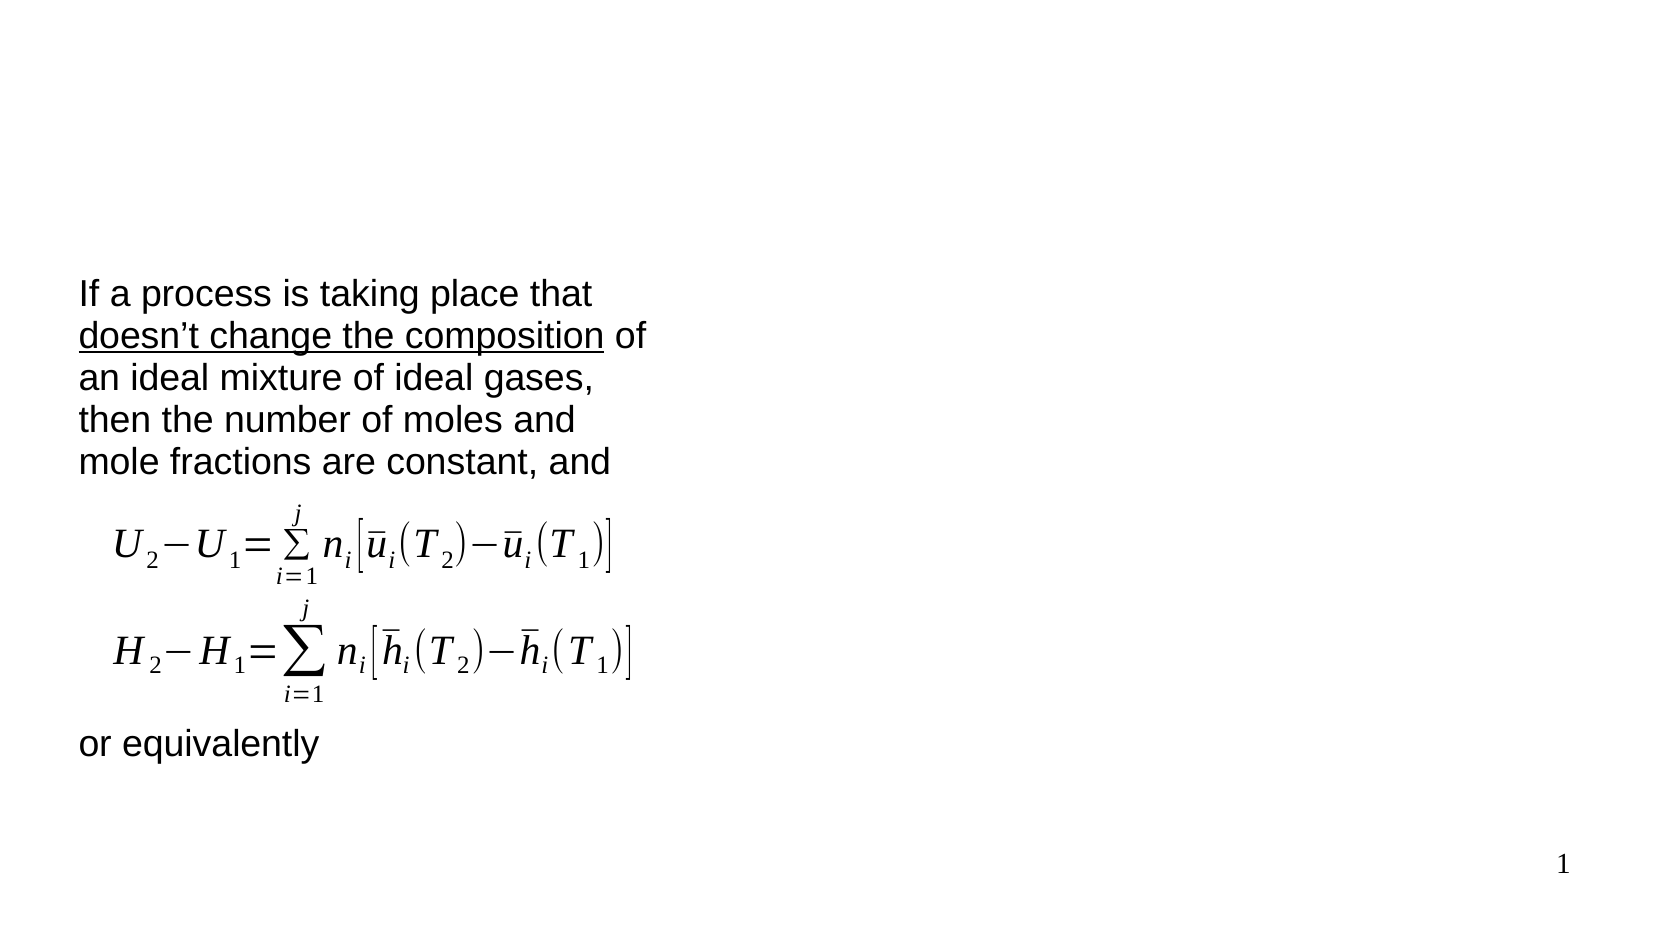

If a process is taking place that doesn’t change the composition of an ideal mixture of ideal gases, then the number of moles and mole fractions are constant, and
or equivalently
1